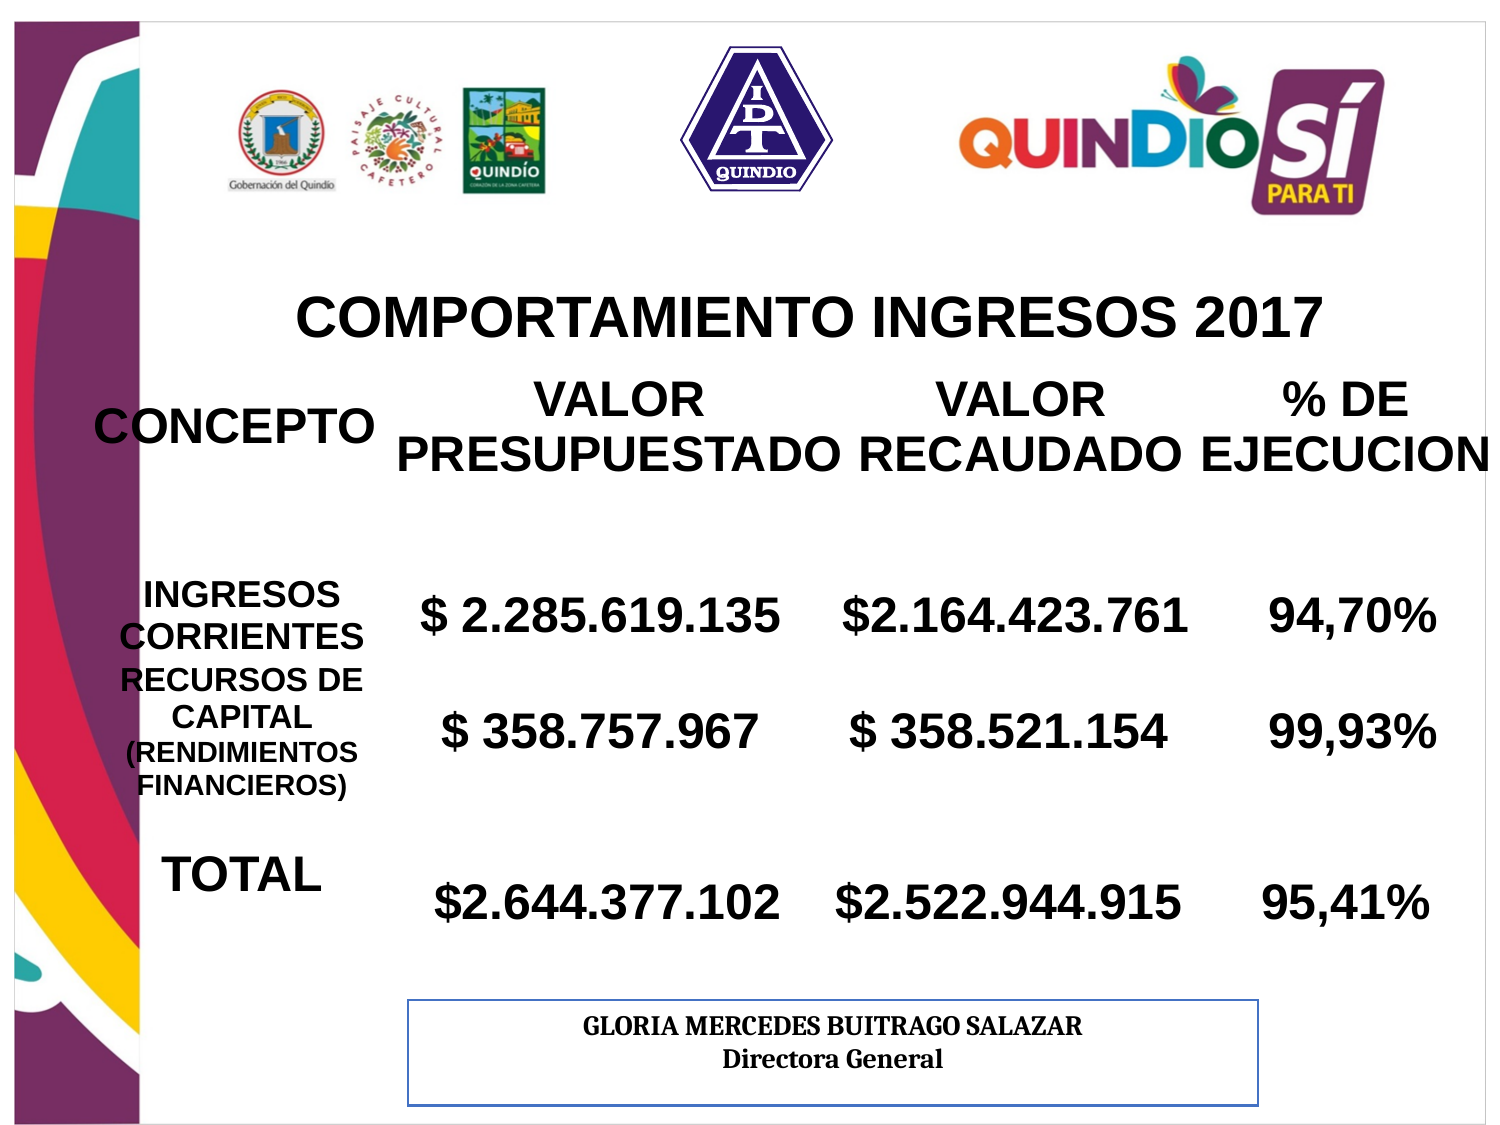

# COMPORTAMIENTO INGRESOS 2017
| CONCEPTO | VALOR PRESUPUESTADO | | VALOR RECAUDADO | % DE EJECUCION |
| --- | --- | --- | --- | --- |
| | | | | |
| INGRESOS CORRIENTES | $ 2.285.619.135 | $2.164.423.761 | | 94,70% |
| RECURSOS DE CAPITAL (RENDIMIENTOS FINANCIEROS) | $ 358.757.967 | $ 358.521.154 | | 99,93% |
| TOTAL | $2.644.377.102 | $2.522.944.915 | | 95,41% |
GLORIA MERCEDES BUITRAGO SALAZAR
Directora General